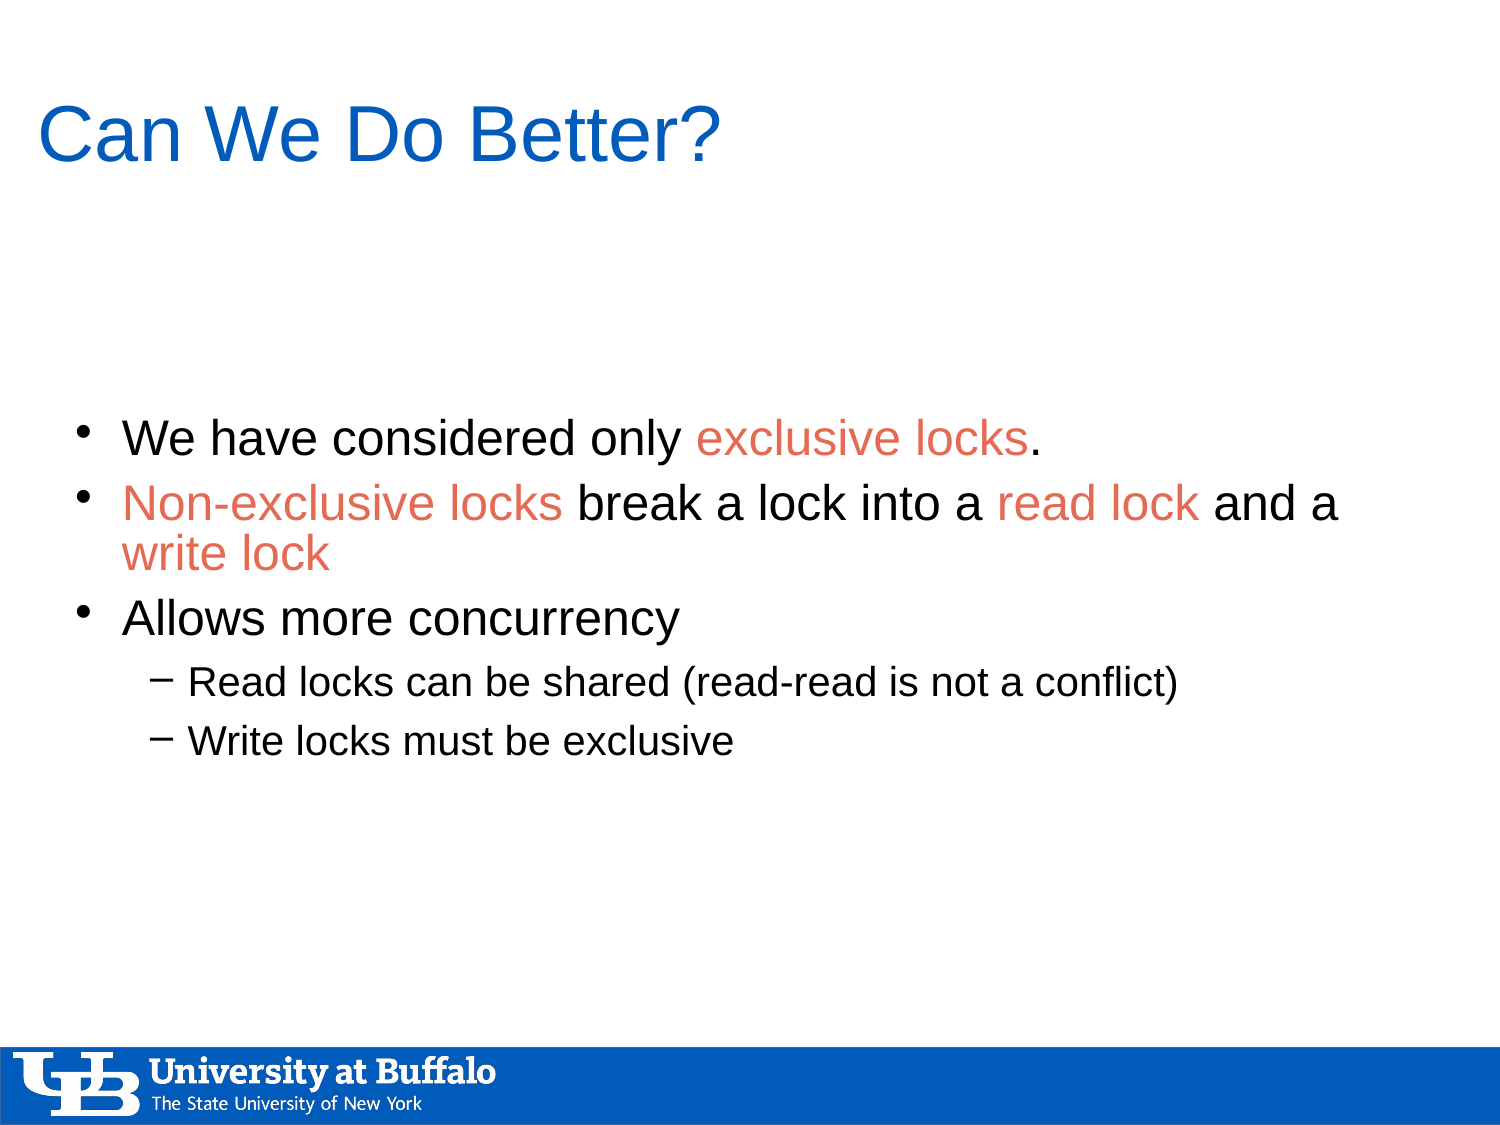

# Can We Do Better?
We have considered only exclusive locks.
Non-exclusive locks break a lock into a read lock and a write lock
Allows more concurrency
Read locks can be shared (read-read is not a conflict)
Write locks must be exclusive